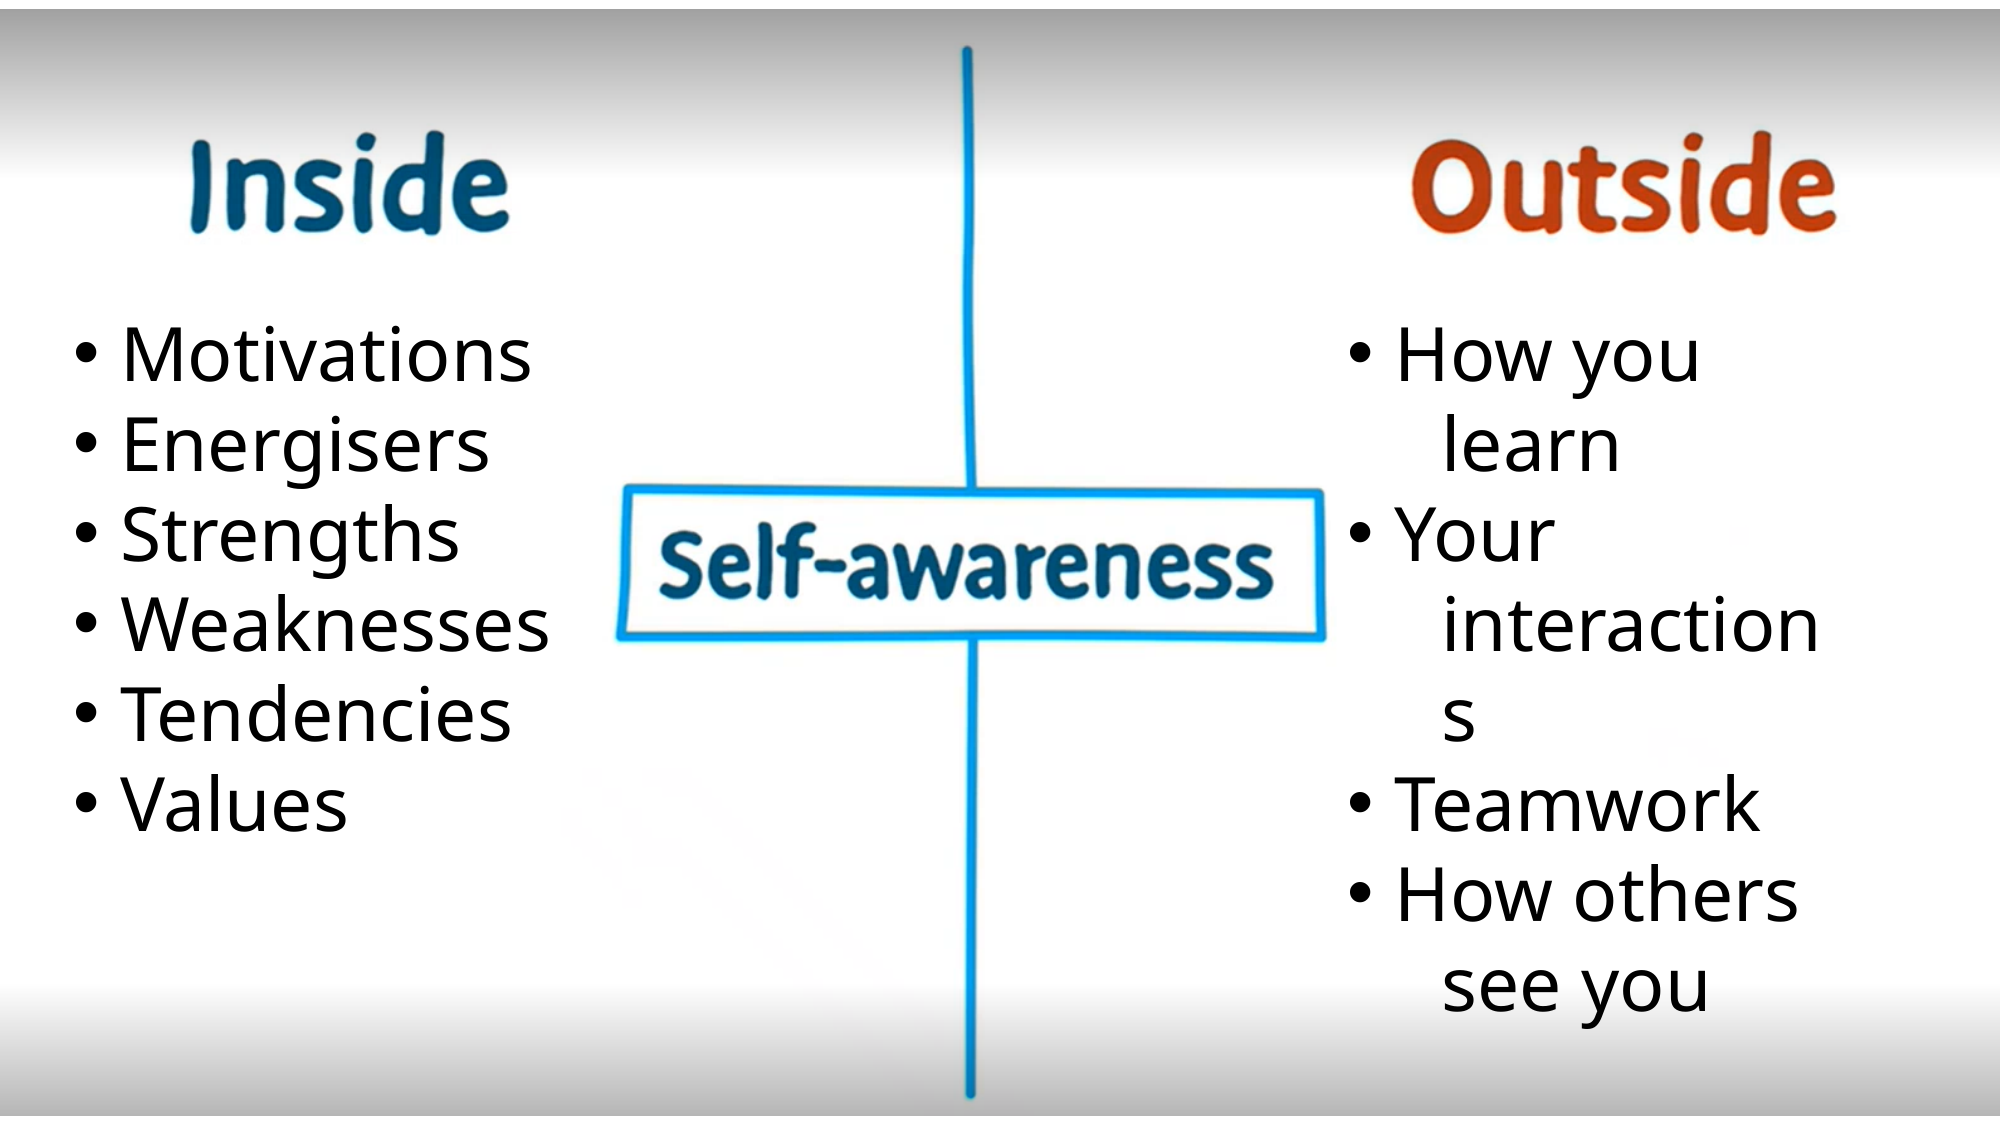

#
Motivations
Energisers
Strengths
Weaknesses
Tendencies
Values
How you learn
Your interactions
Teamwork
How others see you